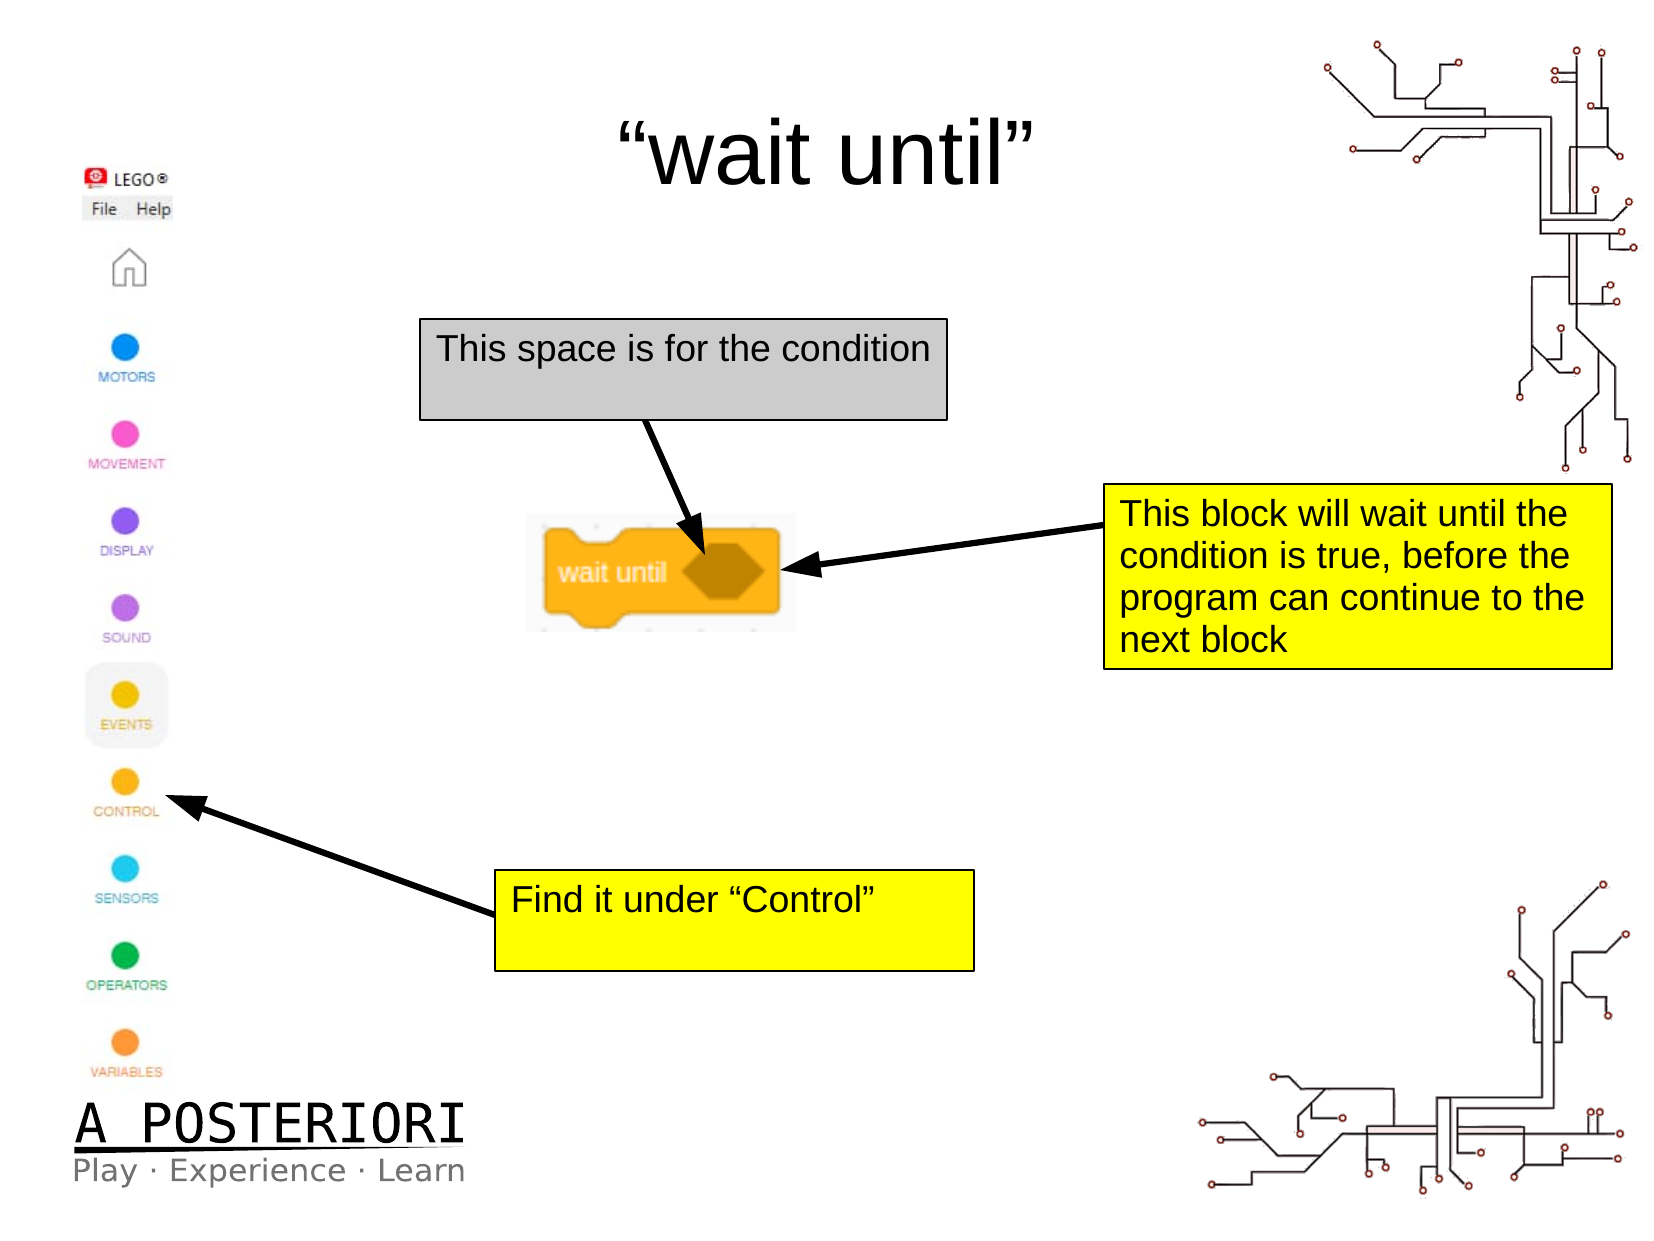

# “wait until”
This space is for the condition
This block will wait until the
condition is true, before the
program can continue to the
next block
Find it under “Control”